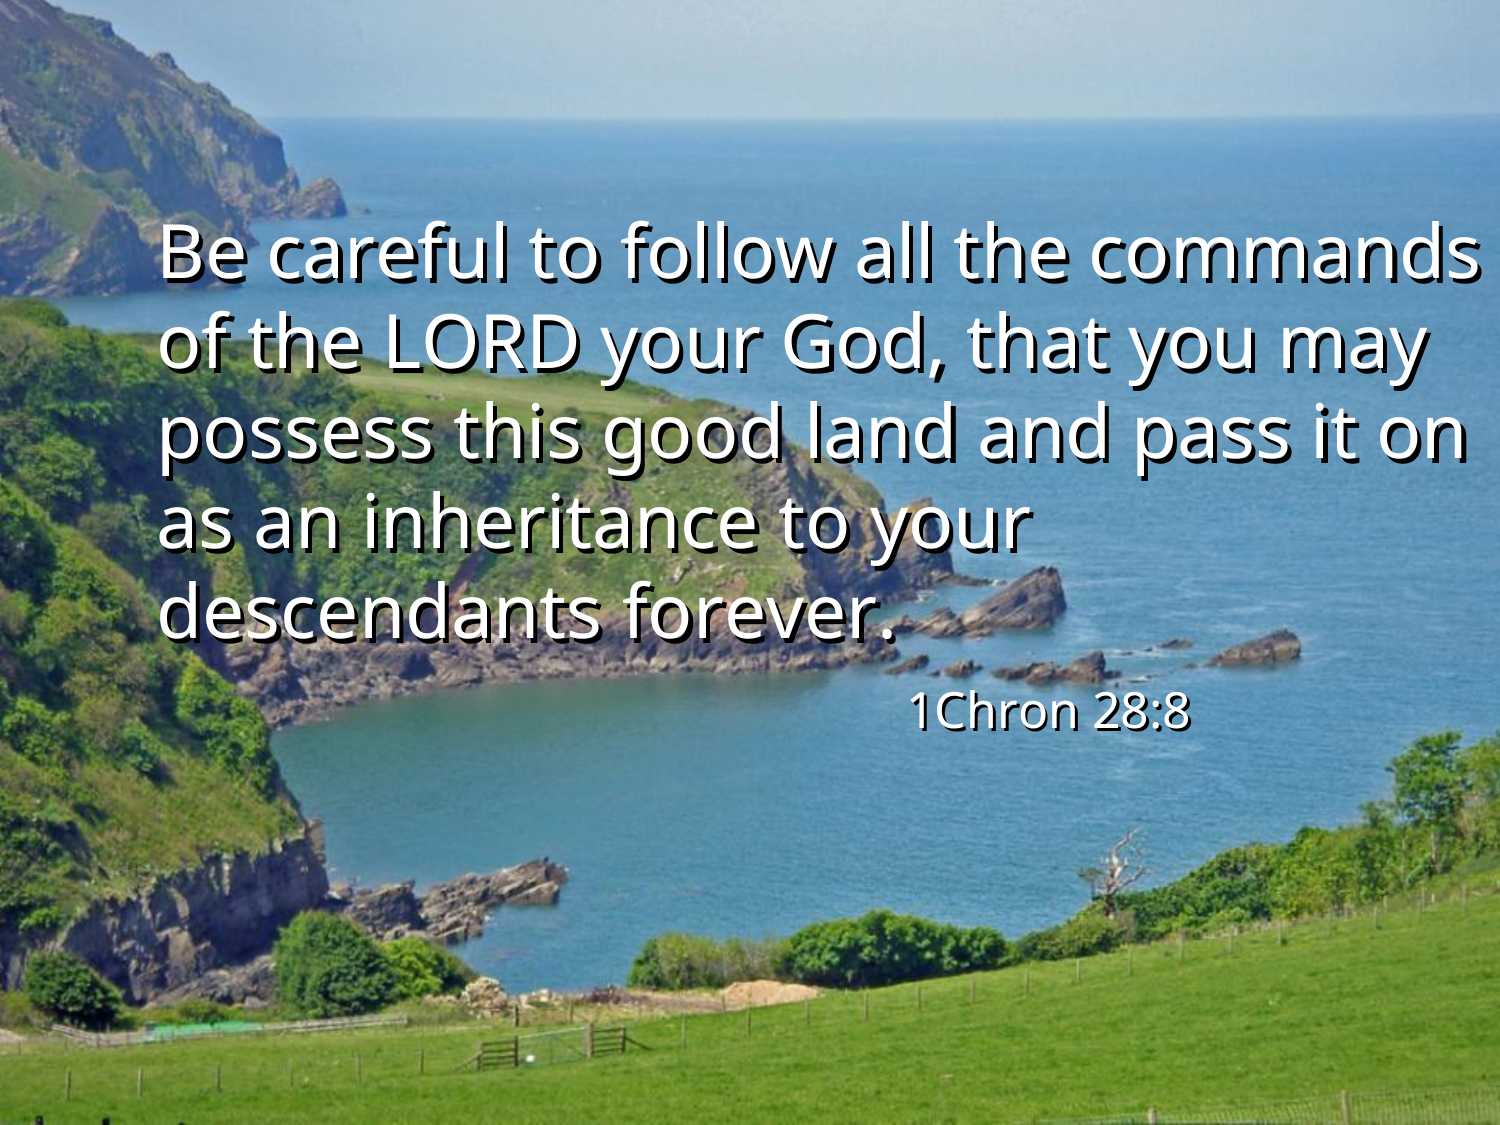

Be careful to follow all the commands of the LORD your God, that you may possess this good land and pass it on as an inheritance to your descendants forever. 								1Chron 28:8